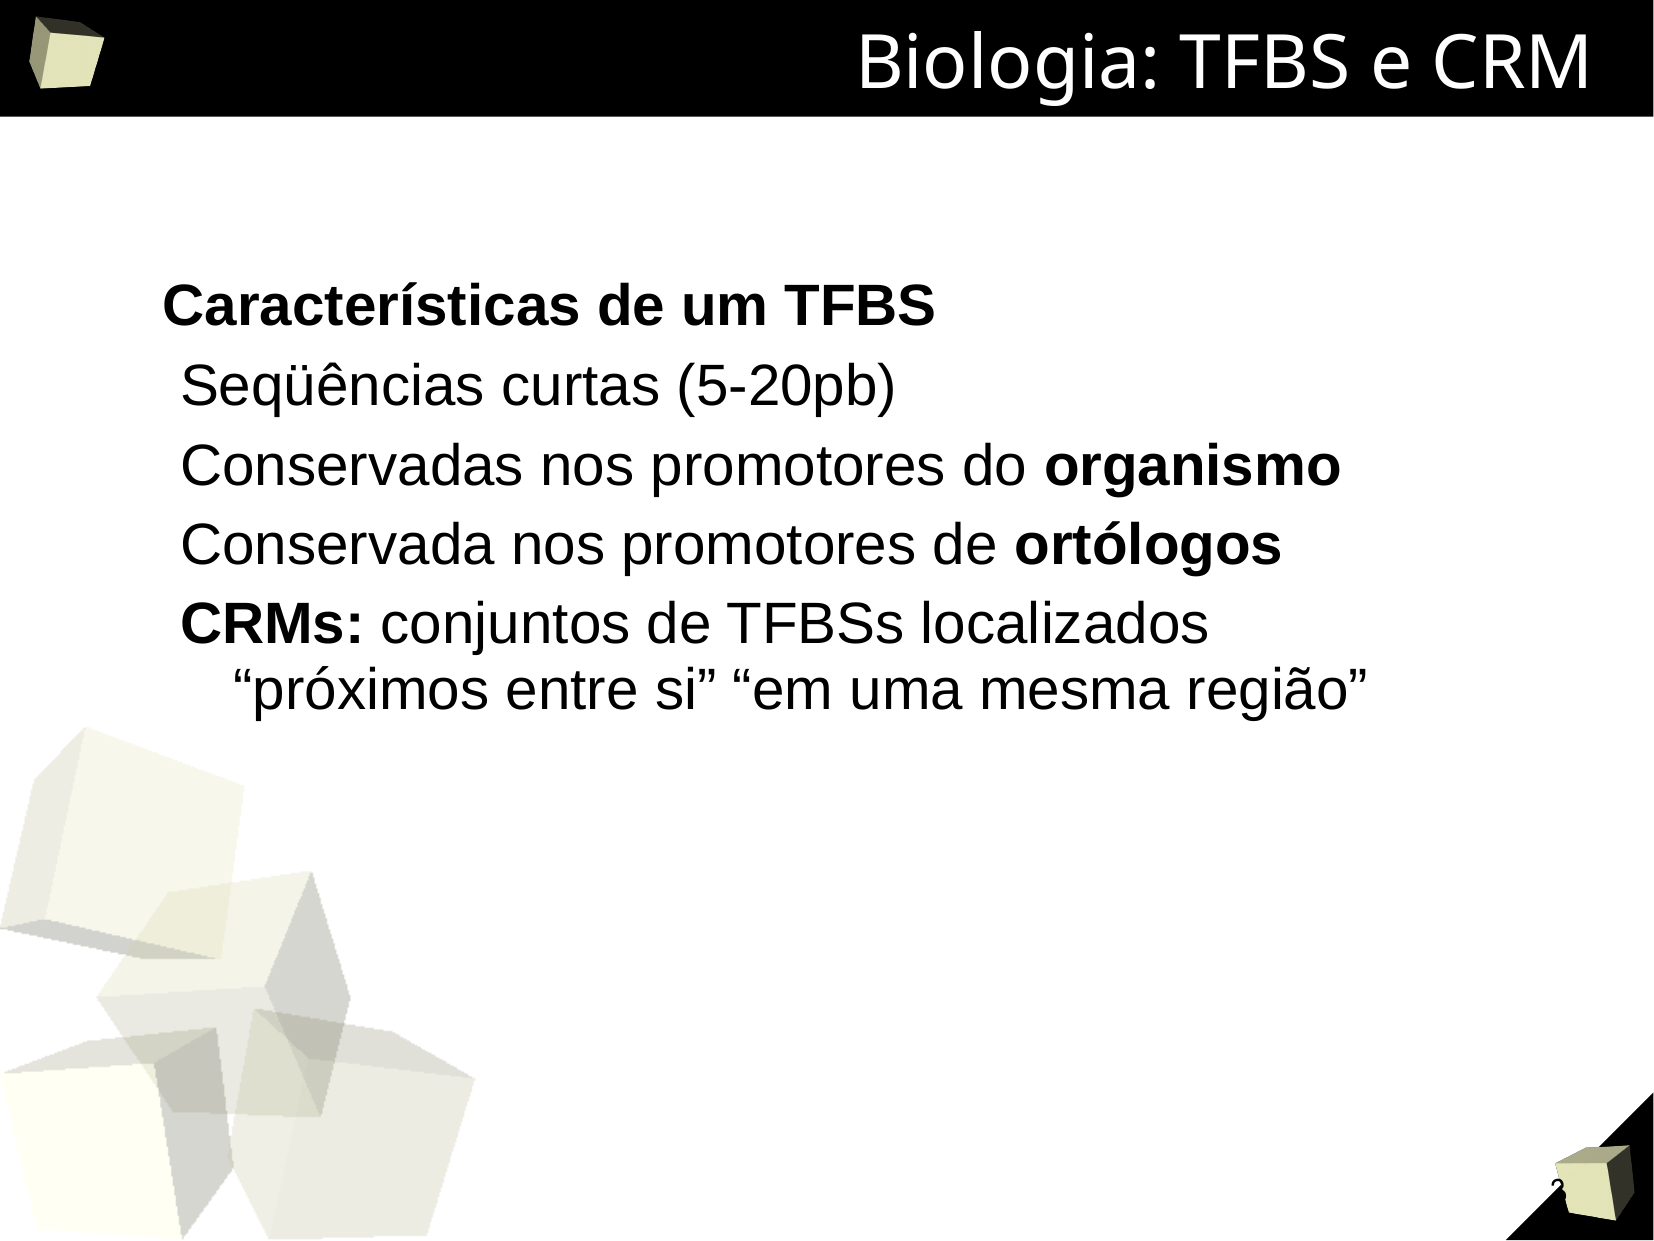

# Biologia: TFBS e CRM
Características de um TFBS
Seqüências curtas (5-20pb)
Conservadas nos promotores do organismo
Conservada nos promotores de ortólogos
CRMs: conjuntos de TFBSs localizados “próximos entre si” “em uma mesma região”